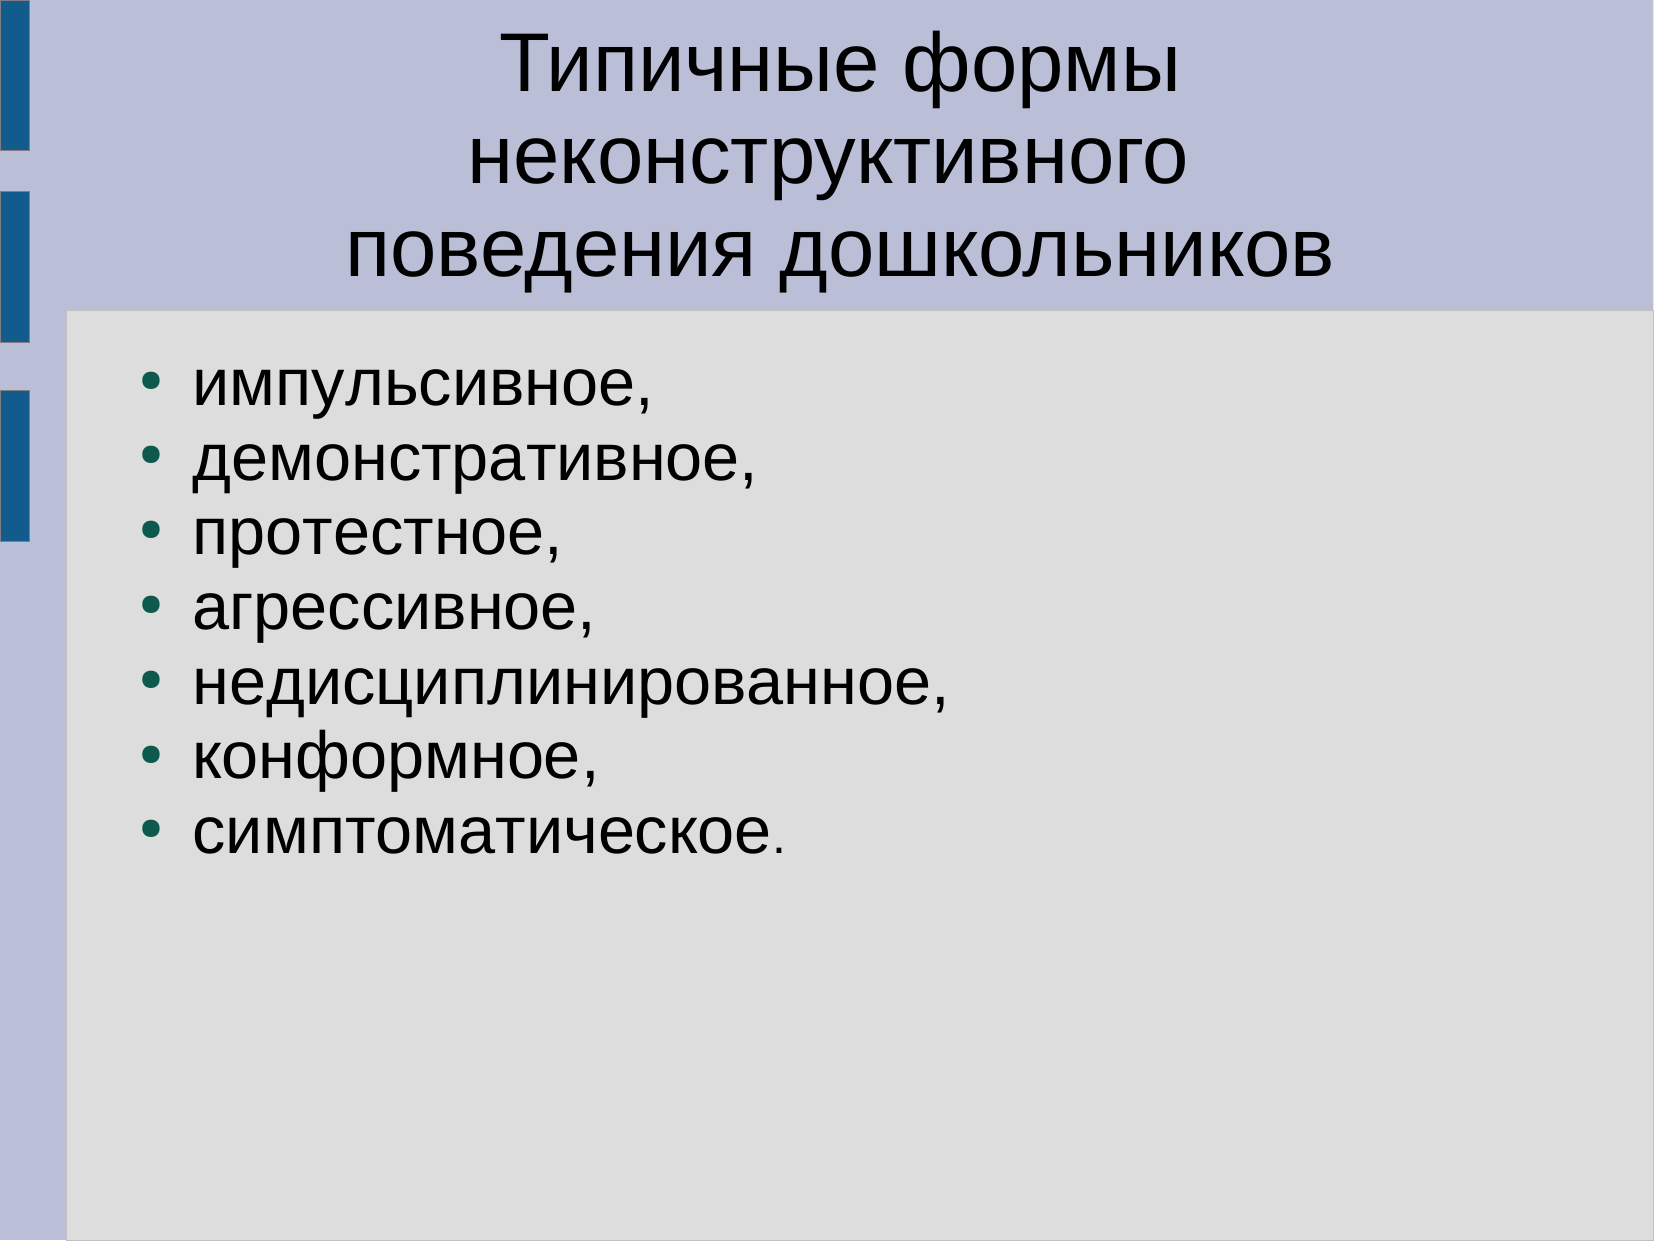

#
Типичные формы неконструктивного
поведения дошкольников
импульсивное,
демонстративное,
протестное,
агрессивное,
недисциплинированное,
конформное,
симптоматическое.